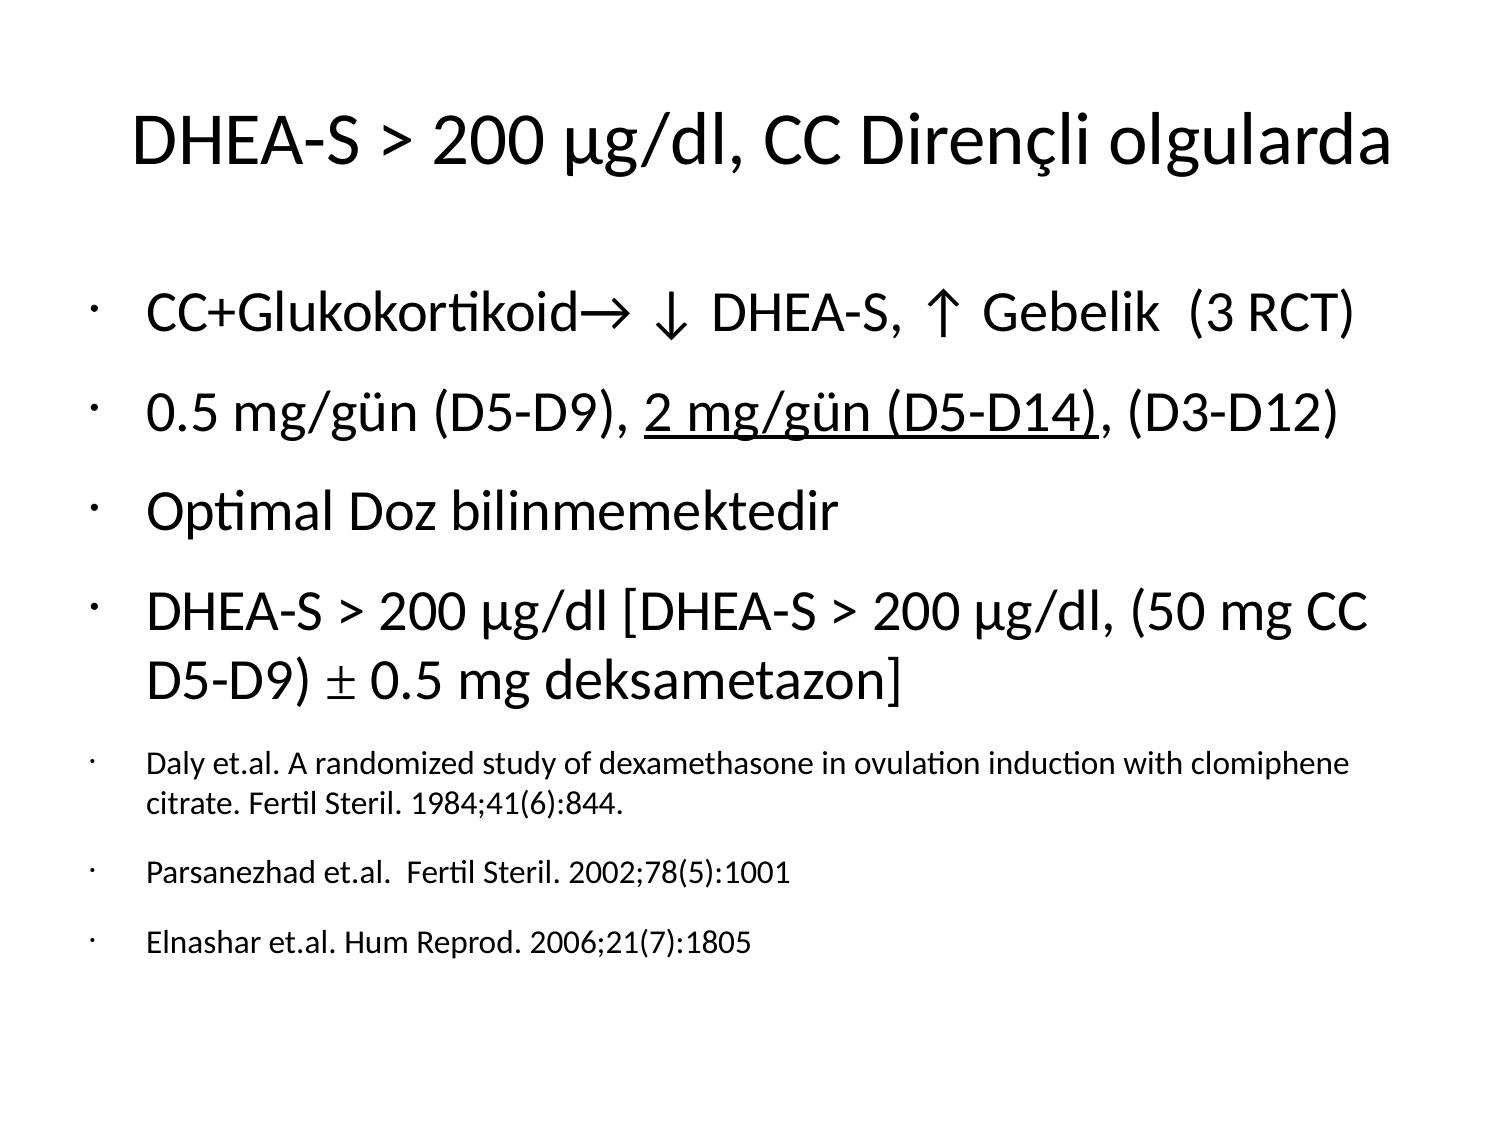

DHEA-S > 200 µg/dl, CC Dirençli olgularda
# CC+Glukokortikoid→ ↓ DHEA-S, ↑ Gebelik (3 RCT)
0.5 mg/gün (D5-D9), 2 mg/gün (D5-D14), (D3-D12)
Optimal Doz bilinmemektedir
DHEA-S > 200 µg/dl [DHEA-S > 200 µg/dl, (50 mg CC D5-D9) ± 0.5 mg deksametazon]
Daly et.al. A randomized study of dexamethasone in ovulation induction with clomiphene citrate. Fertil Steril. 1984;41(6):844.
Parsanezhad et.al. Fertil Steril. 2002;78(5):1001
Elnashar et.al. Hum Reprod. 2006;21(7):1805